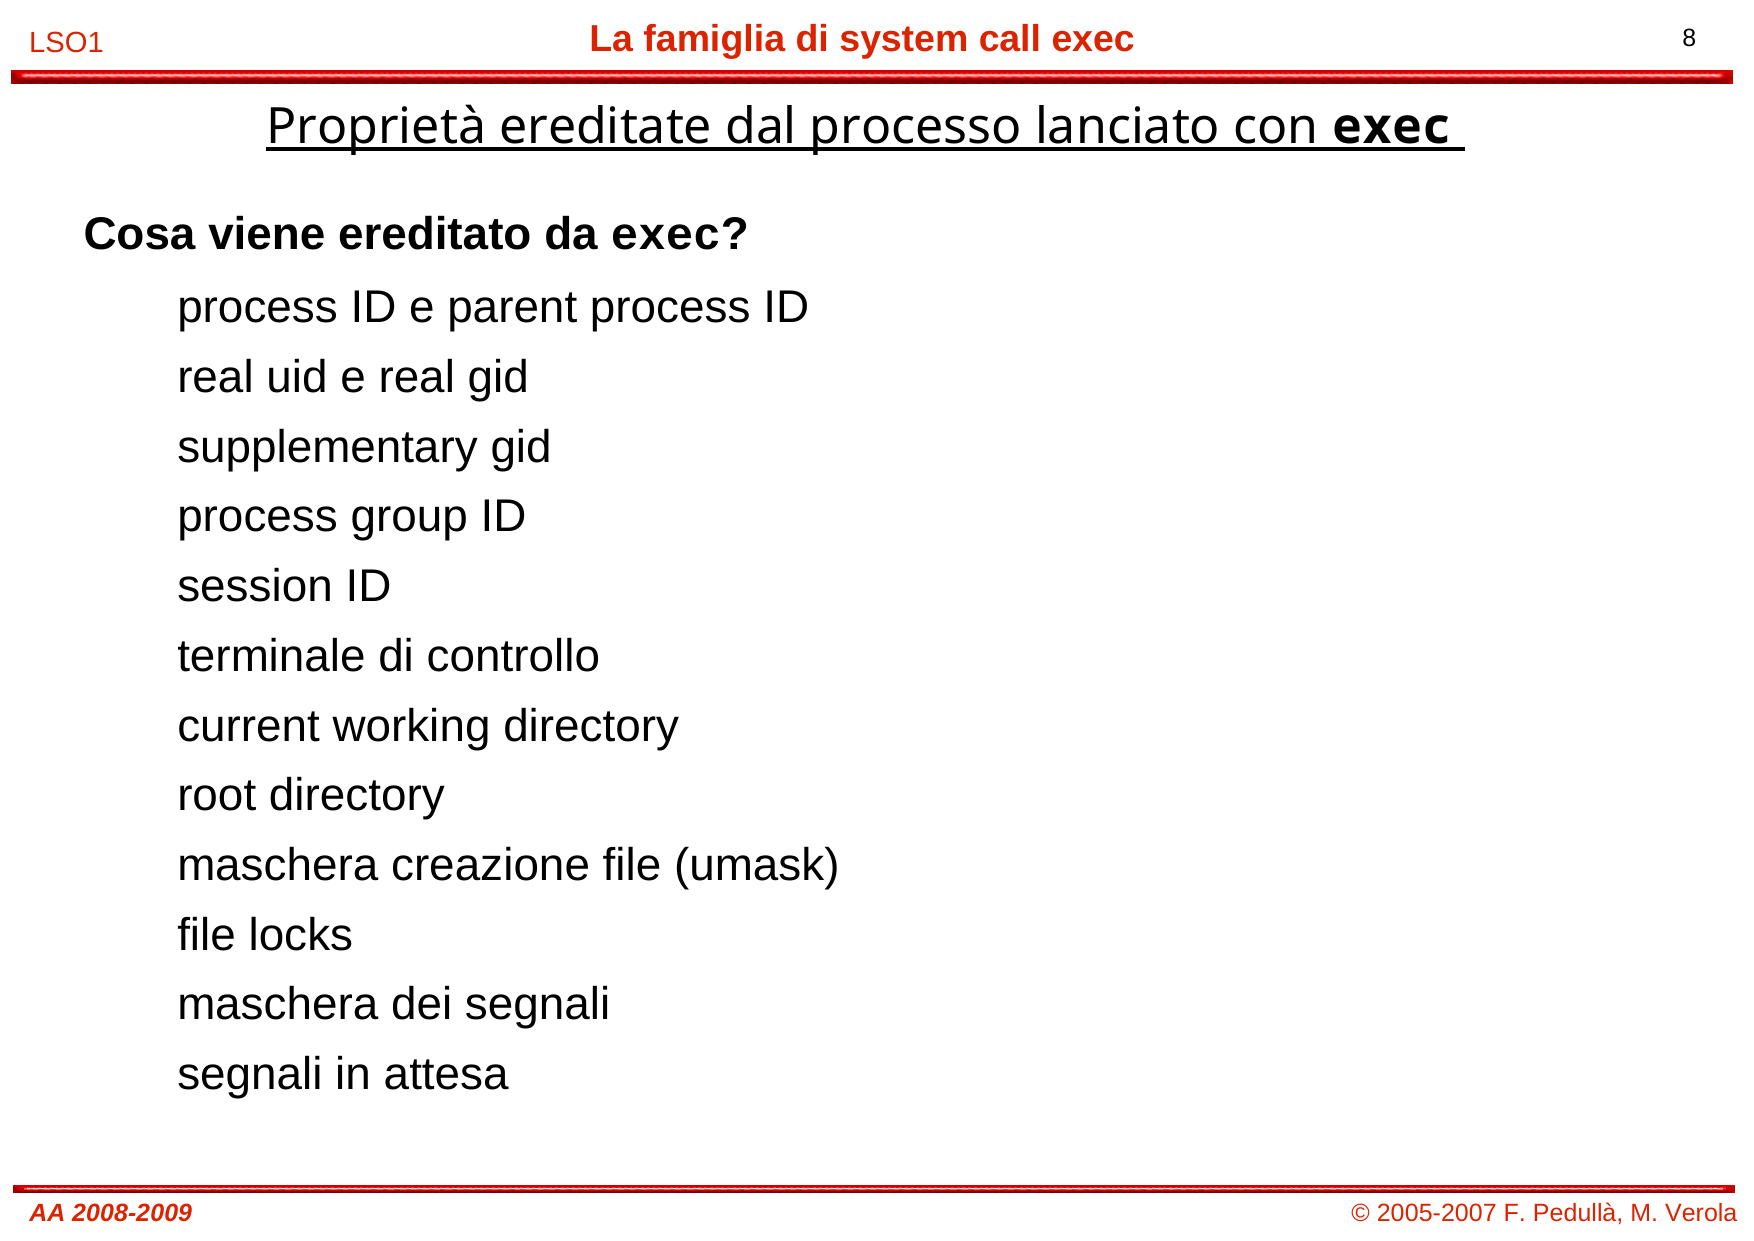

Proprietà ereditate dal processo lanciato con exec
# Cosa viene ereditato da exec?
process ID e parent process ID
real uid e real gid
supplementary gid
process group ID
session ID
terminale di controllo
current working directory
root directory
maschera creazione file (umask)
file locks
maschera dei segnali
segnali in attesa